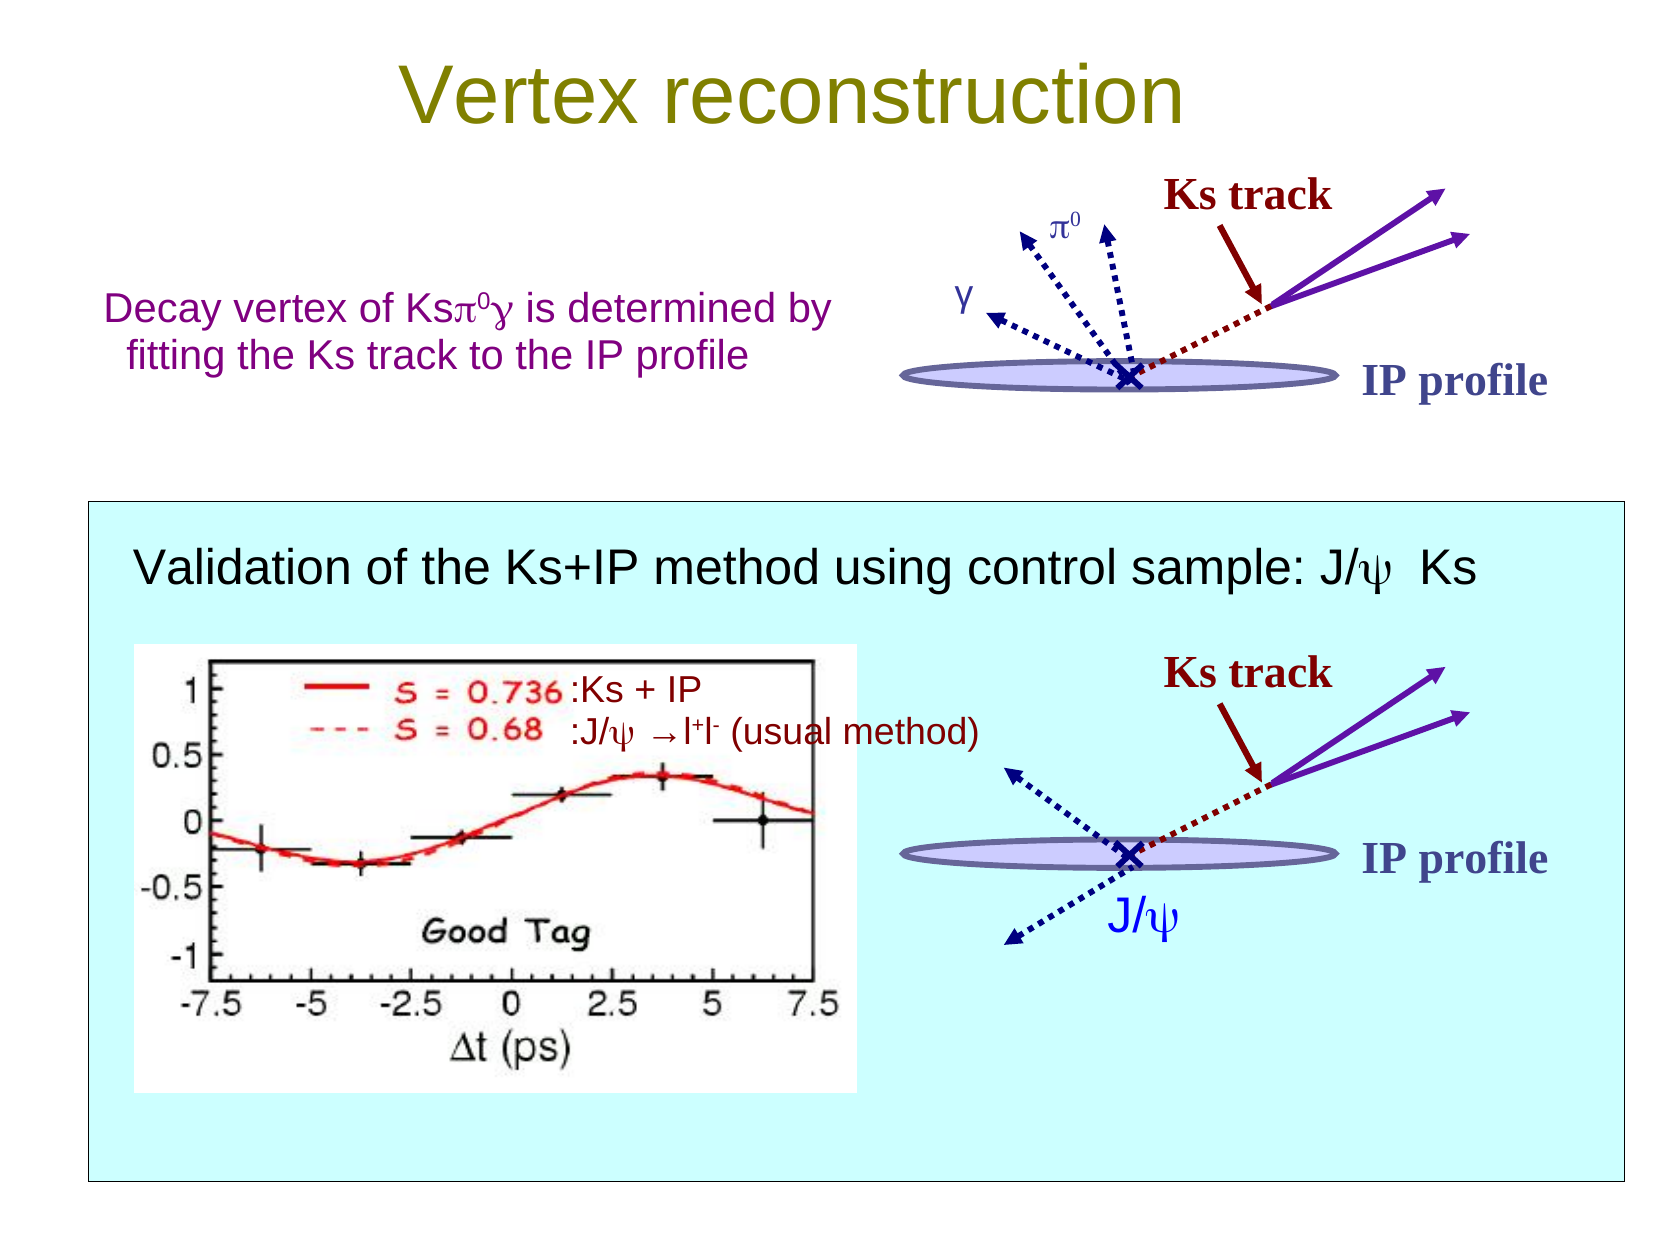

Vertex reconstruction
 Ks track
p0
γ
Decay vertex of Ksp0g is determined by
 fitting the Ks track to the IP profile
 IP profile
Validation of the Ks+IP method using control sample: J/y Ks
 Ks track
:Ks + IP
:J/y →l+l- (usual method)
 IP profile
J/y